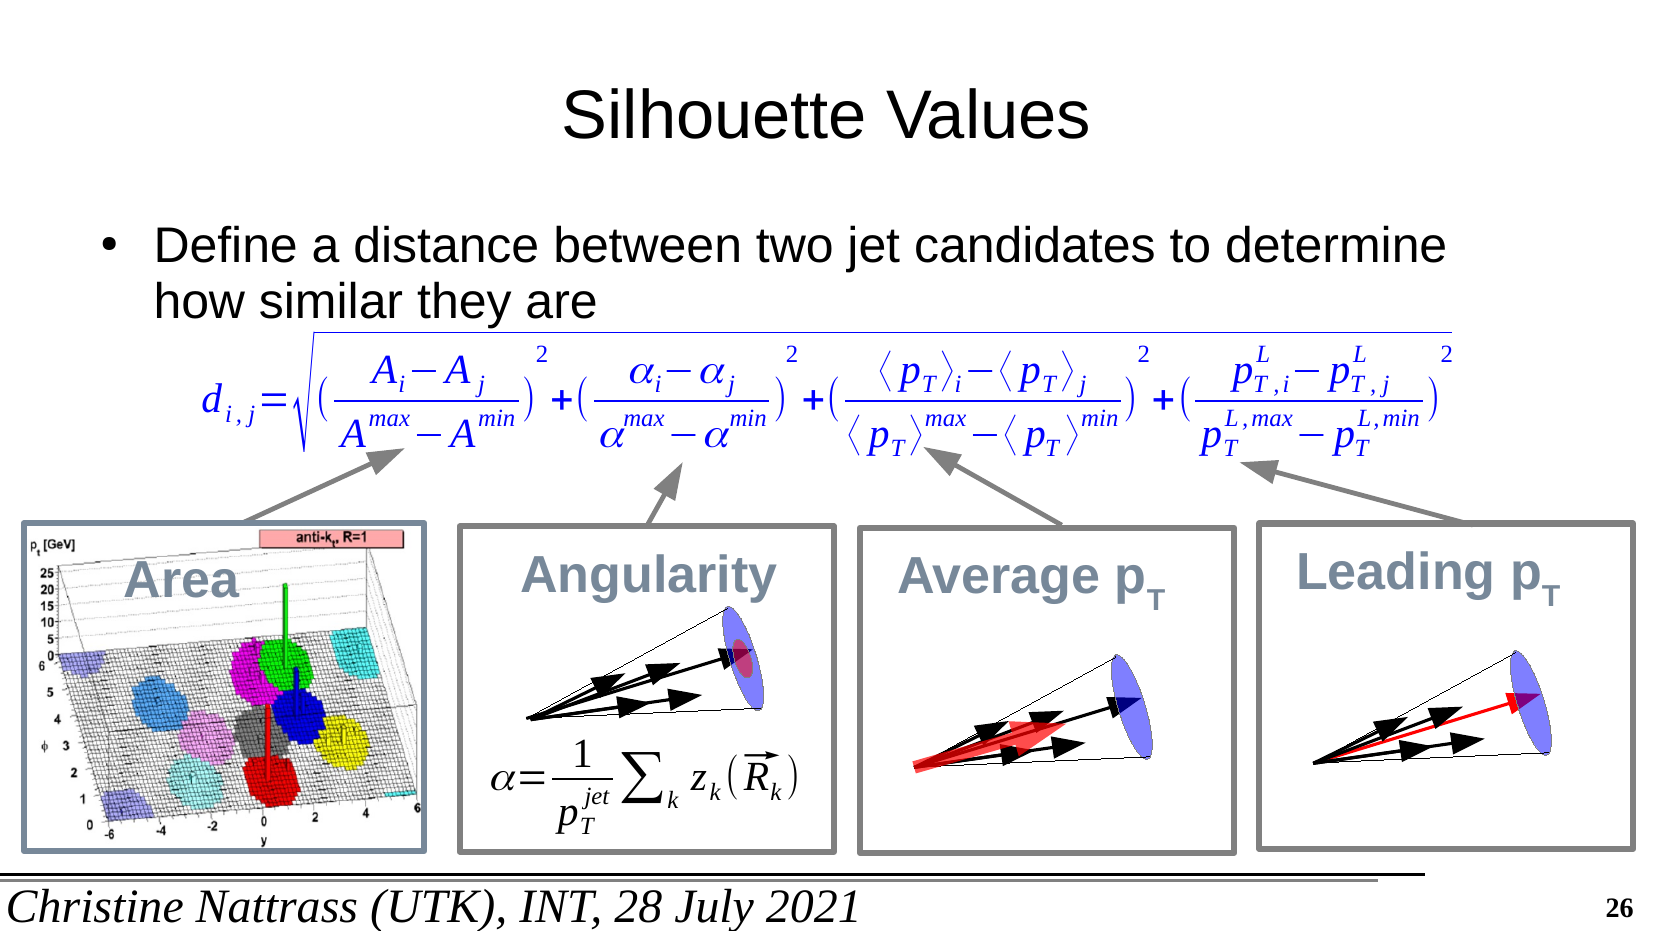

# Silhouette Values
Define a distance between two jet candidates to determine how similar they are
Leading pT
Area
Angularity
Average pT